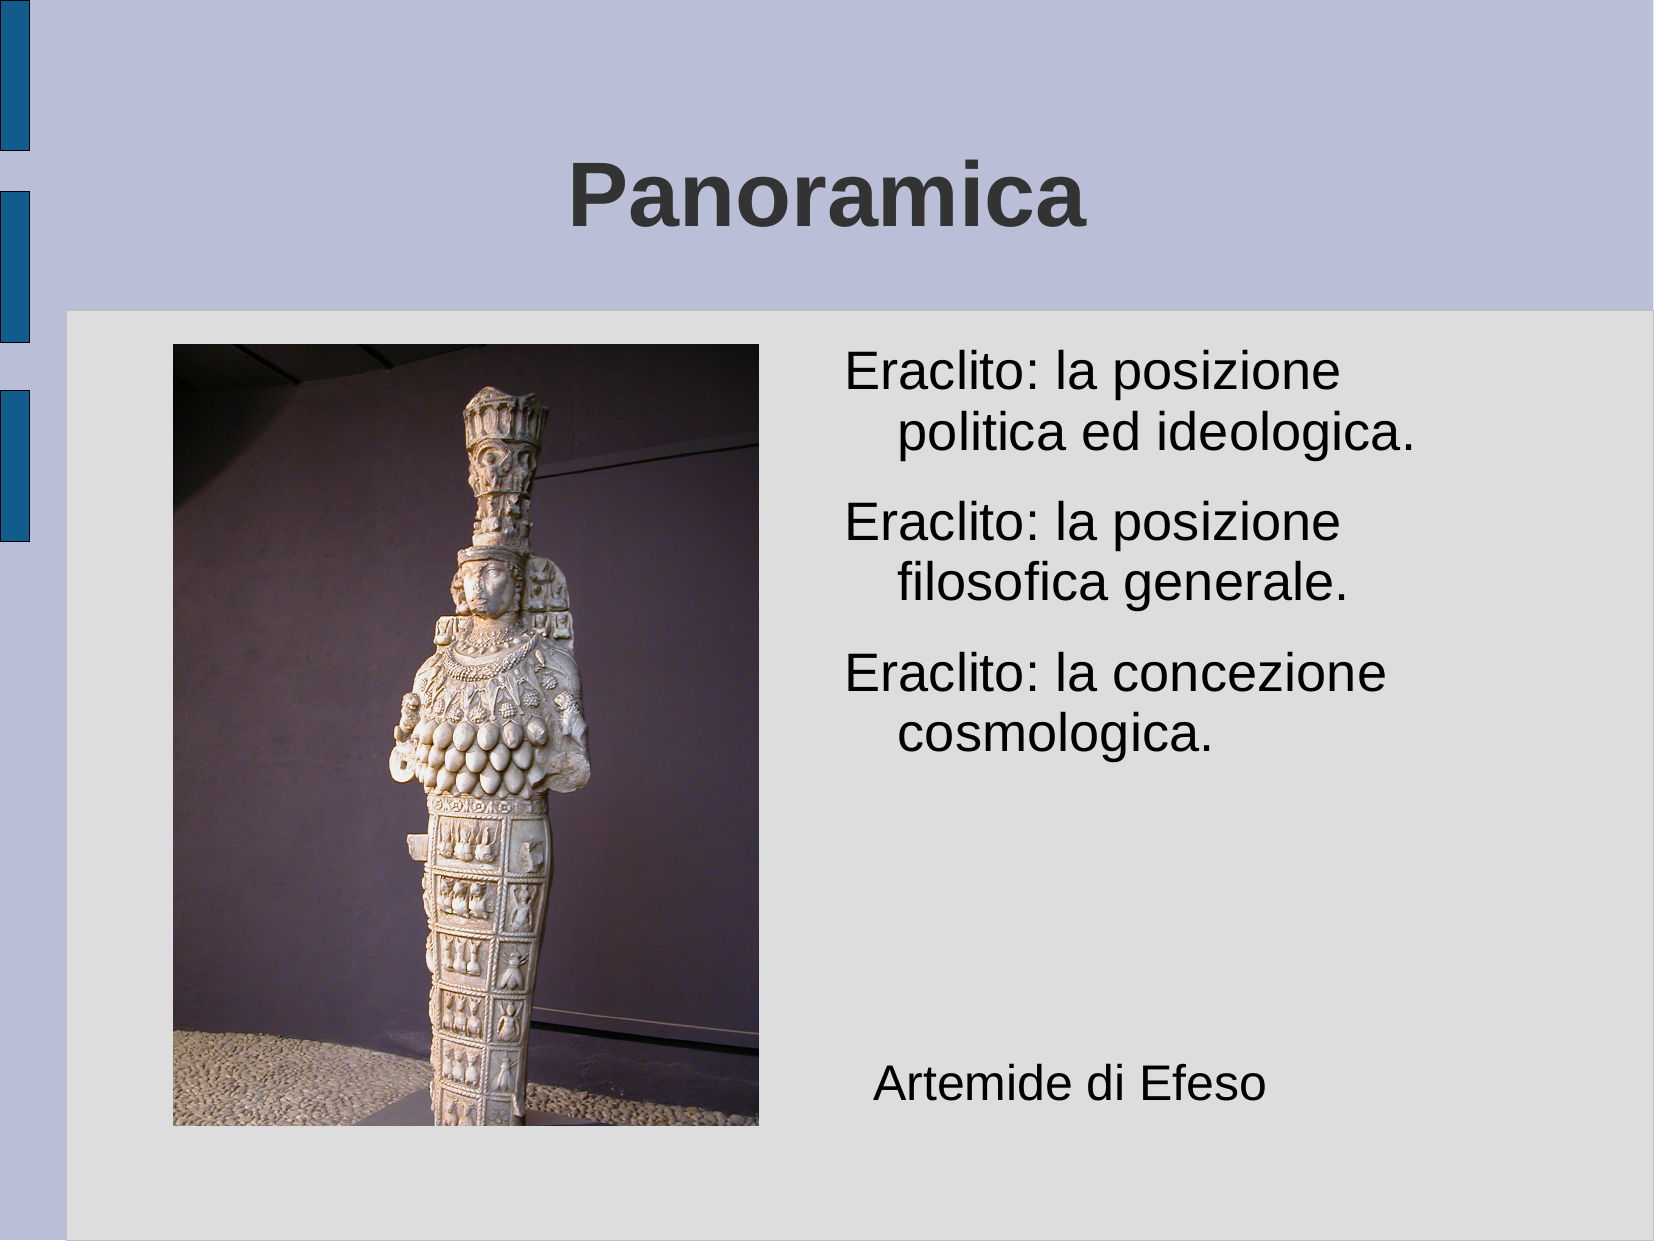

# Panoramica
Eraclito: la posizione politica ed ideologica.
Eraclito: la posizione filosofica generale.
Eraclito: la concezione cosmologica.
Artemide di Efeso